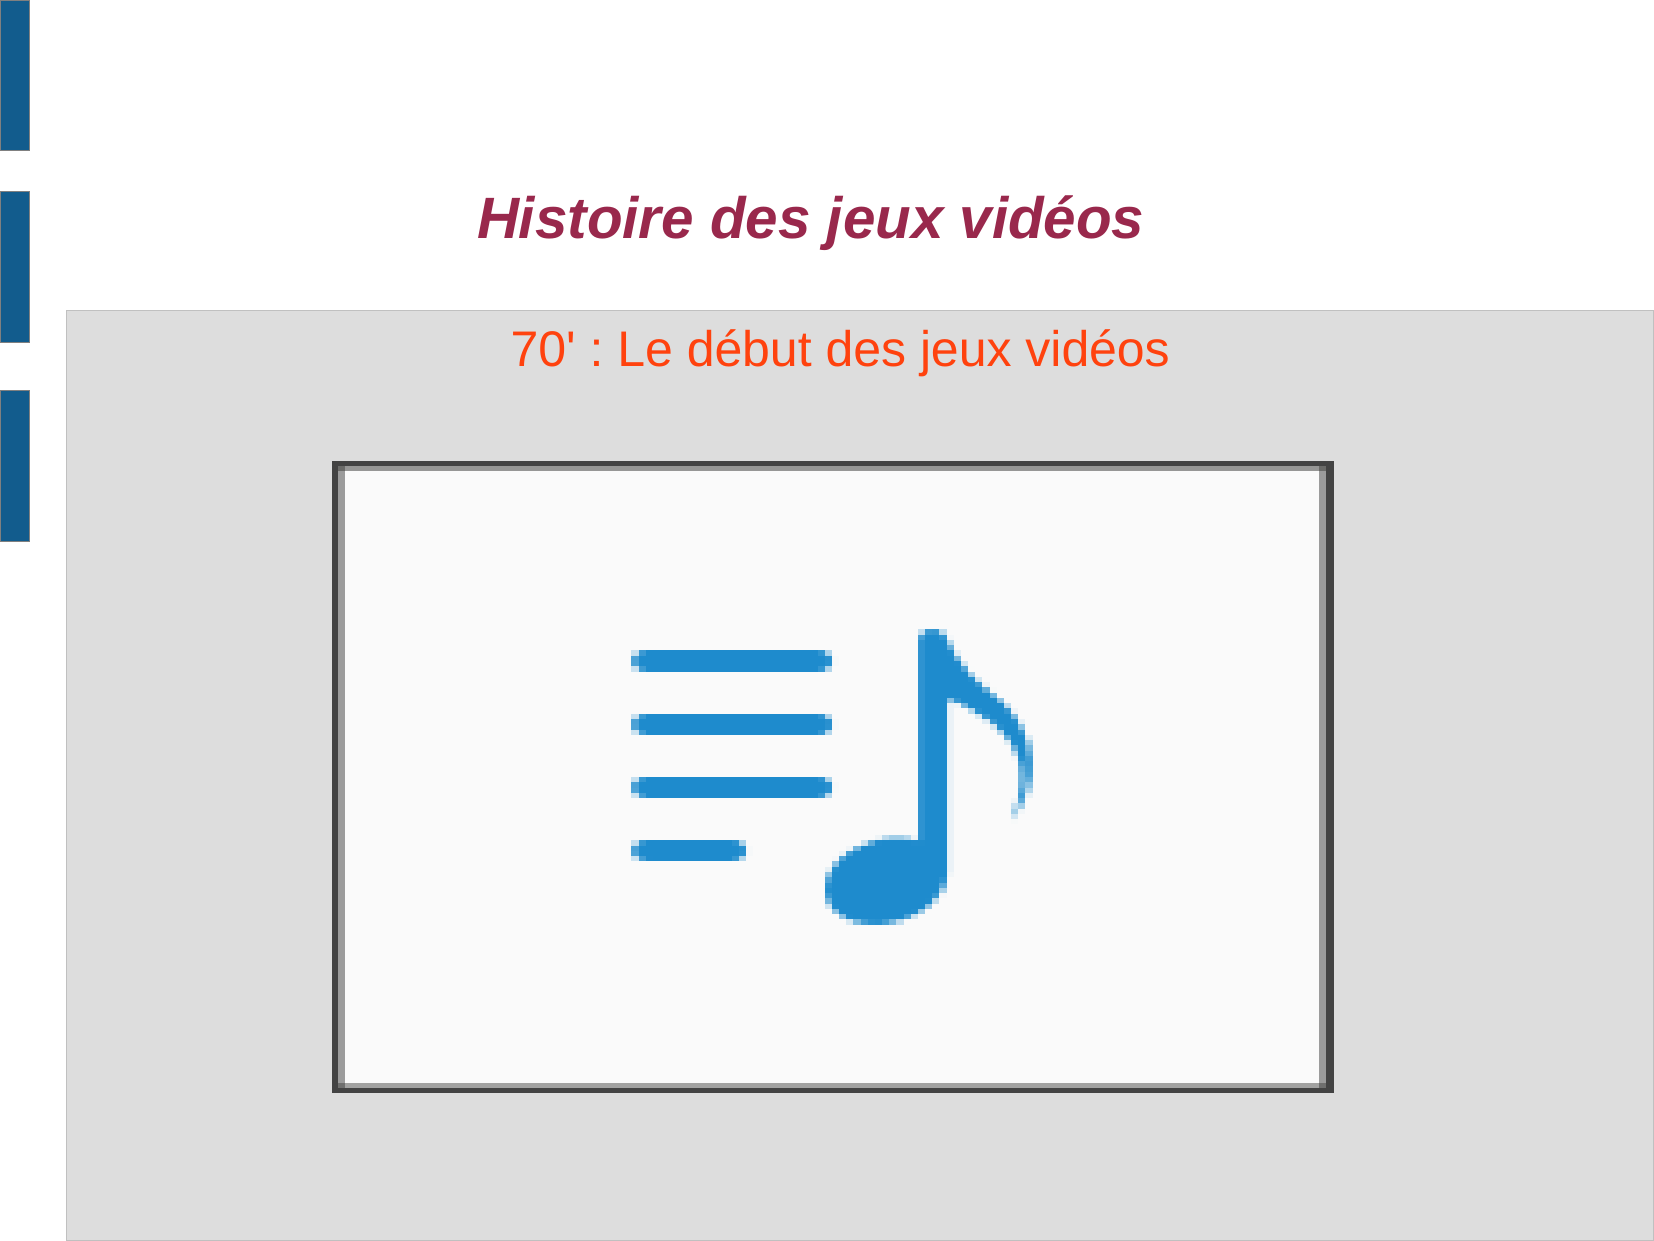

# Histoire des jeux vidéos
70' : Le début des jeux vidéos